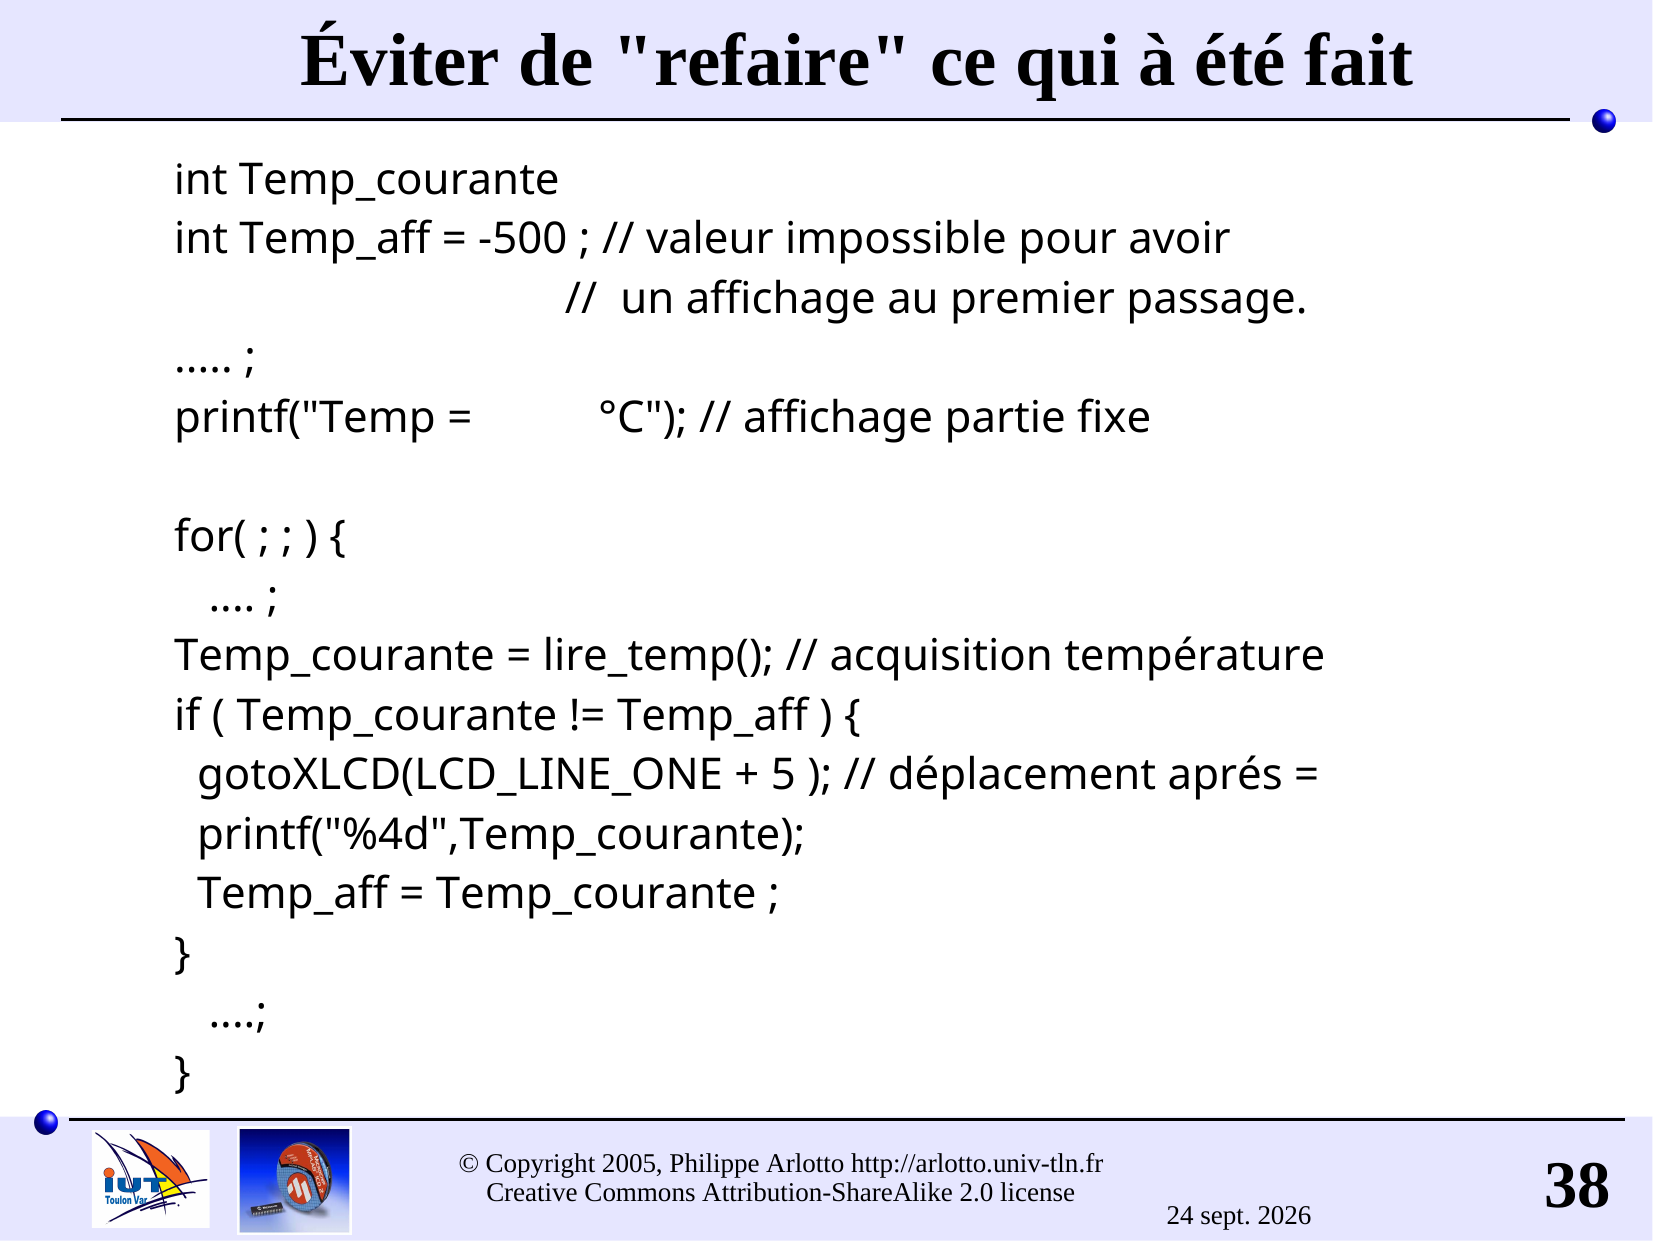

# Éviter de "refaire" ce qui à été fait
int Temp_courante
int Temp_aff = -500 ; // valeur impossible pour avoir
 // un affichage au premier passage.
..... ;
printf("Temp = °C"); // affichage partie fixe
for( ; ; ) {
 .... ;
Temp_courante = lire_temp(); // acquisition température
if ( Temp_courante != Temp_aff ) {
 gotoXLCD(LCD_LINE_ONE + 5 ); // déplacement aprés =
 printf("%4d",Temp_courante);
 Temp_aff = Temp_courante ;
}
 ....;
}